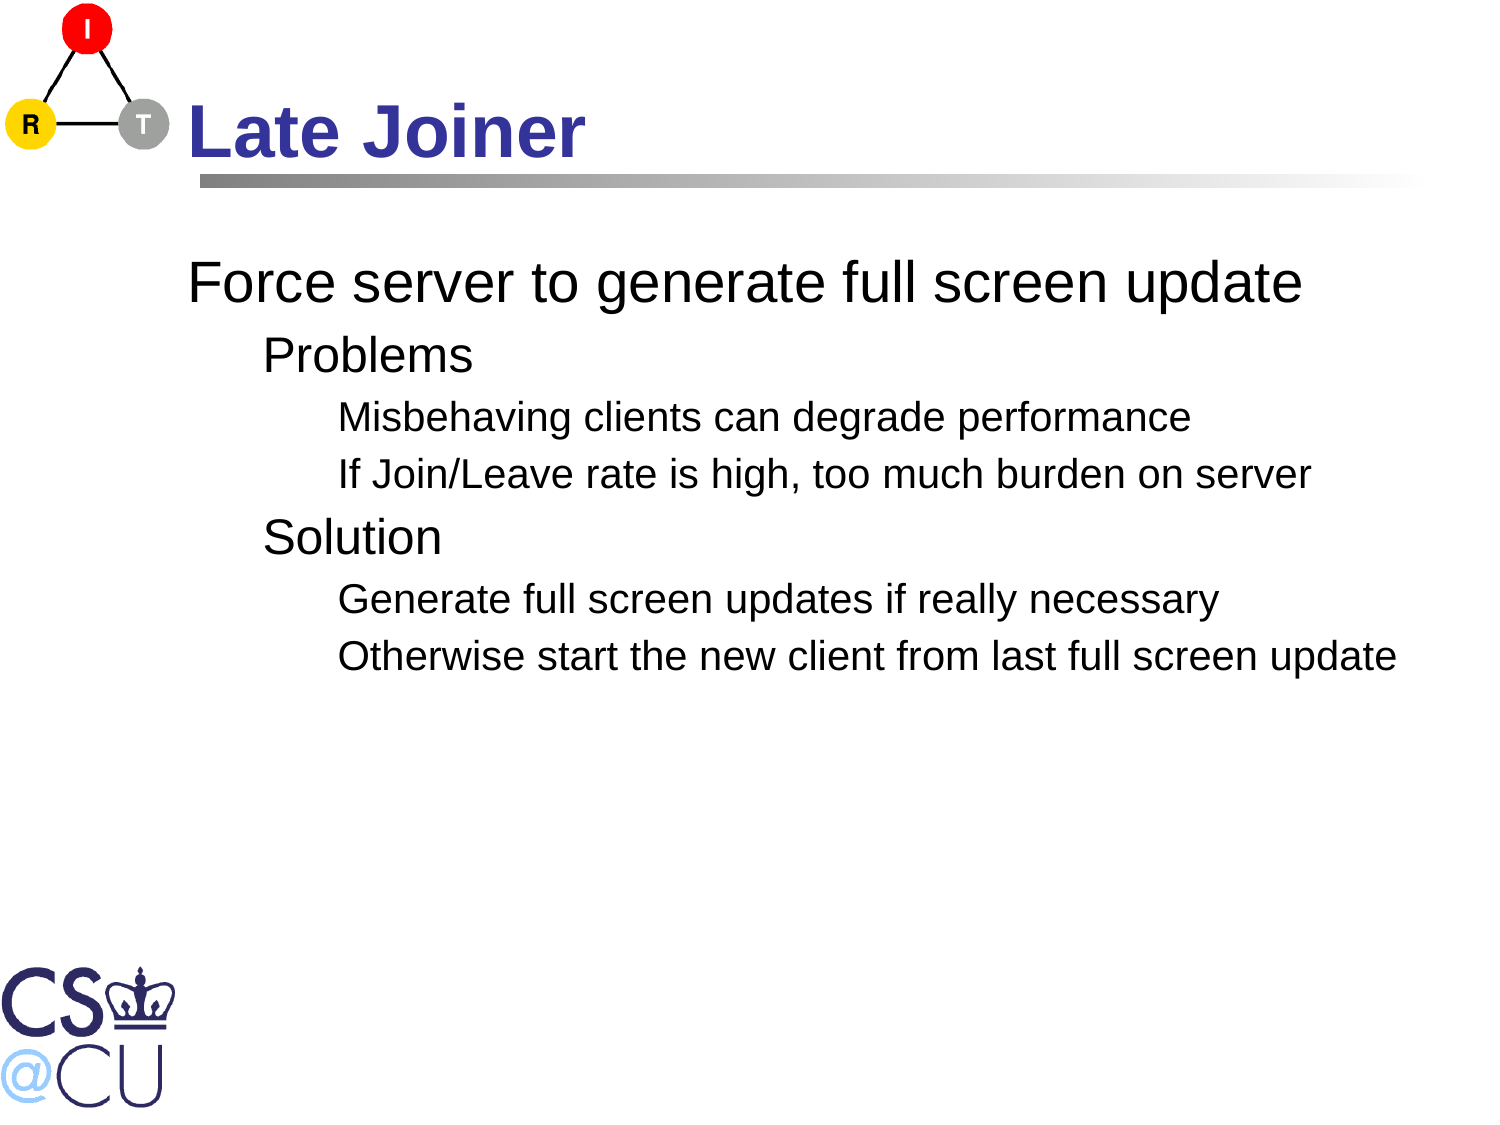

# Late Joiner
Force server to generate full screen update
Problems
Misbehaving clients can degrade performance
If Join/Leave rate is high, too much burden on server
Solution
Generate full screen updates if really necessary
Otherwise start the new client from last full screen update